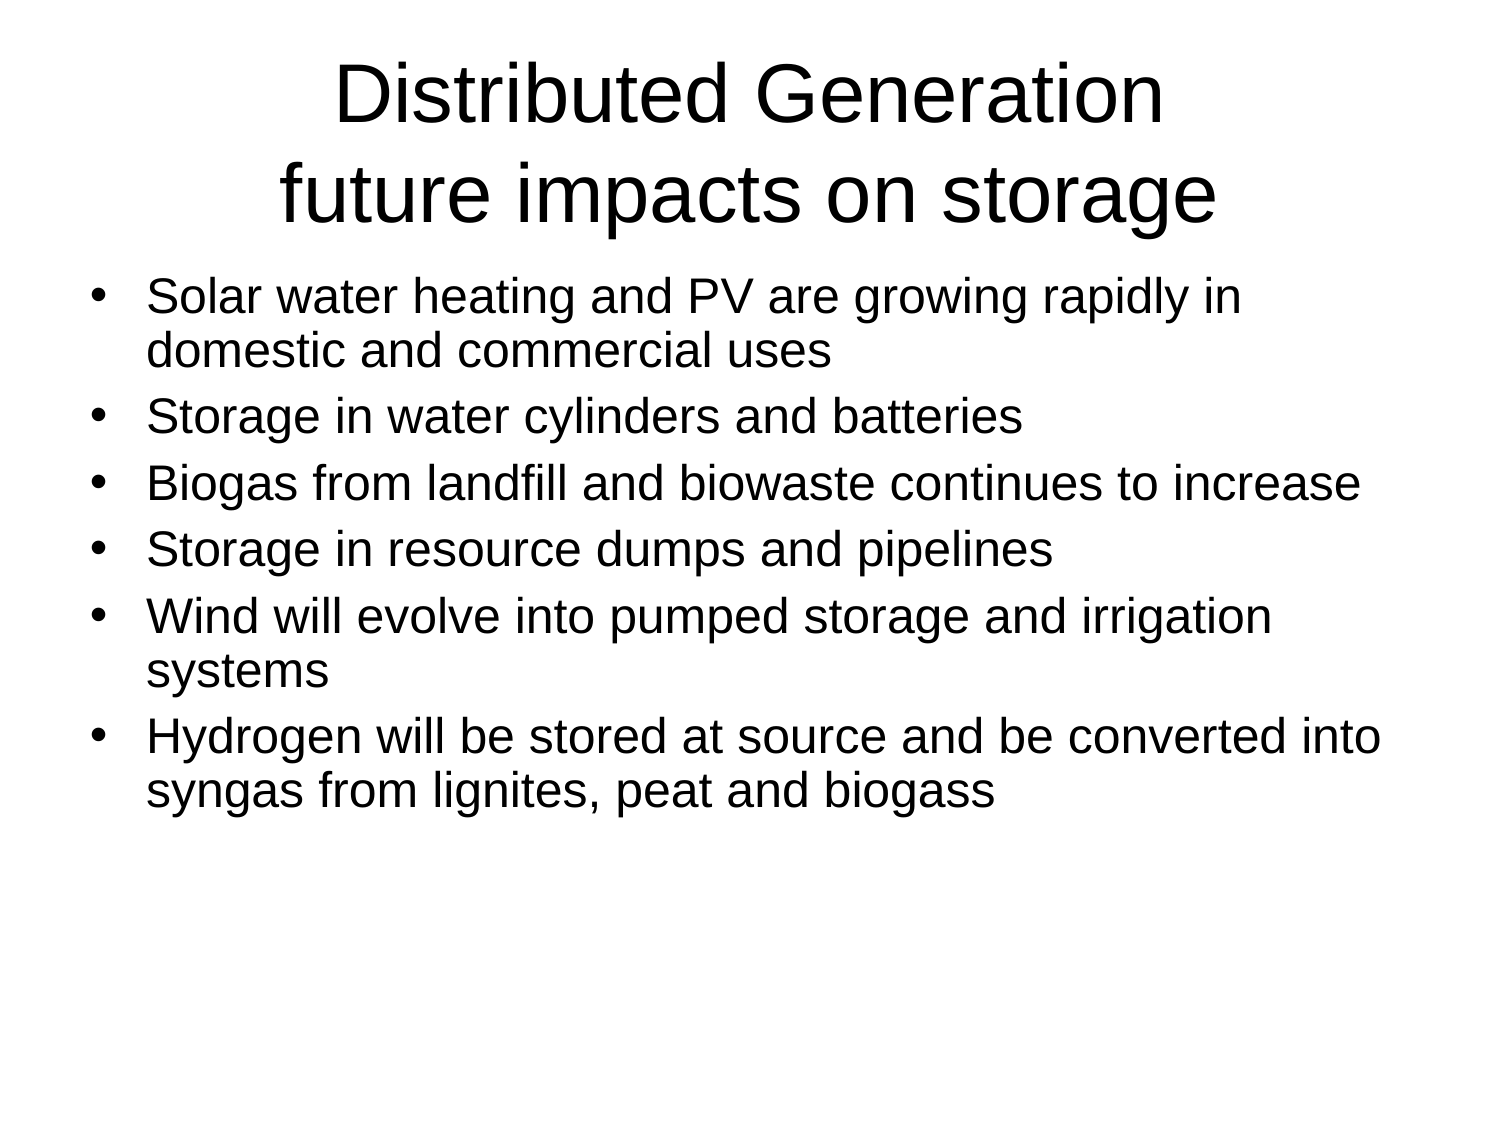

# Distributed Generation future impacts on storage
Solar water heating and PV are growing rapidly in domestic and commercial uses
Storage in water cylinders and batteries
Biogas from landfill and biowaste continues to increase
Storage in resource dumps and pipelines
Wind will evolve into pumped storage and irrigation systems
Hydrogen will be stored at source and be converted into syngas from lignites, peat and biogass